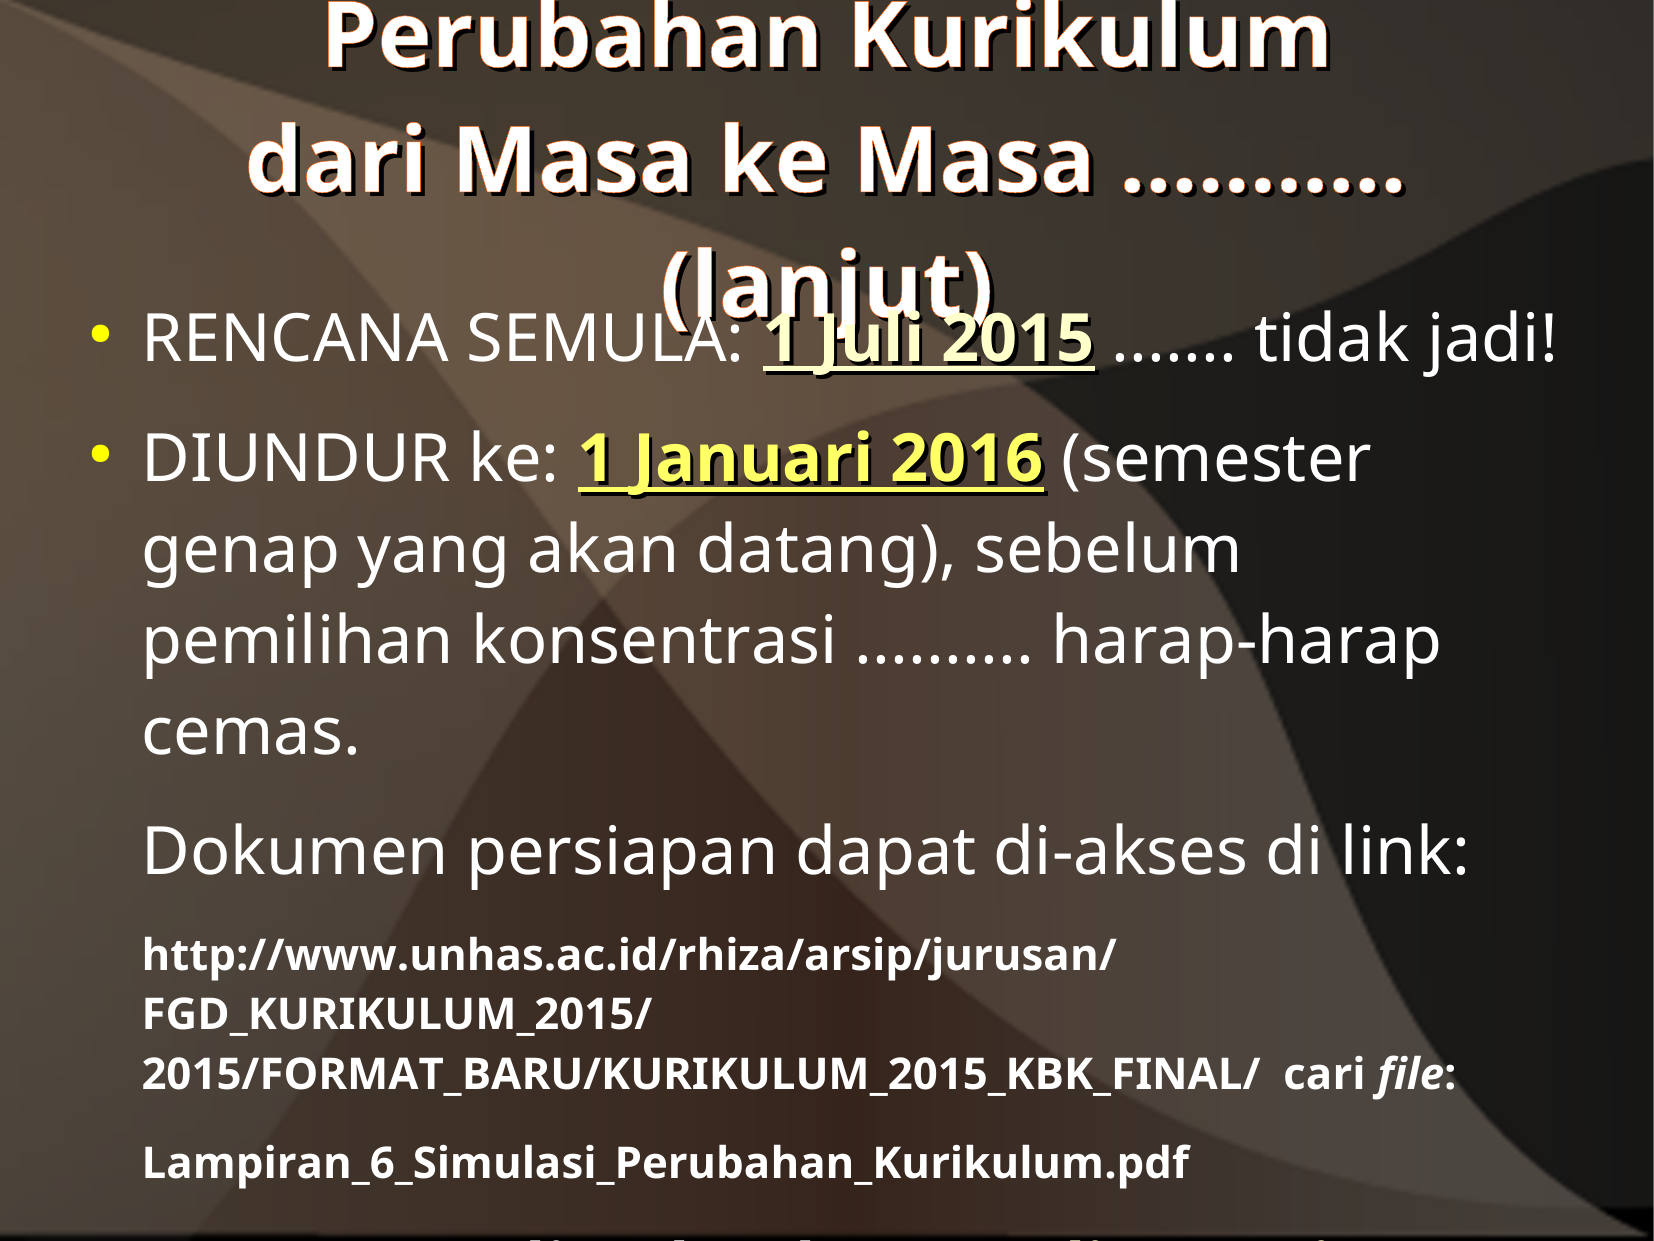

# Perubahan Kurikulum dari Masa ke Masa ........... (lanjut)
RENCANA SEMULA: 1 Juli 2015 ....... tidak jadi!
DIUNDUR ke: 1 Januari 2016 (semester genap yang akan datang), sebelum pemilihan konsentrasi .......... harap-harap cemas.
Dokumen persiapan dapat di-akses di link:
http://www.unhas.ac.id/rhiza/arsip/jurusan/FGD_KURIKULUM_2015/ 2015/FORMAT_BARU/KURIKULUM_2015_KBK_FINAL/ cari file:
Lampiran_6_Simulasi_Perubahan_Kurikulum.pdf
............... paling lambat: 1 Juli 2016, insya Allah